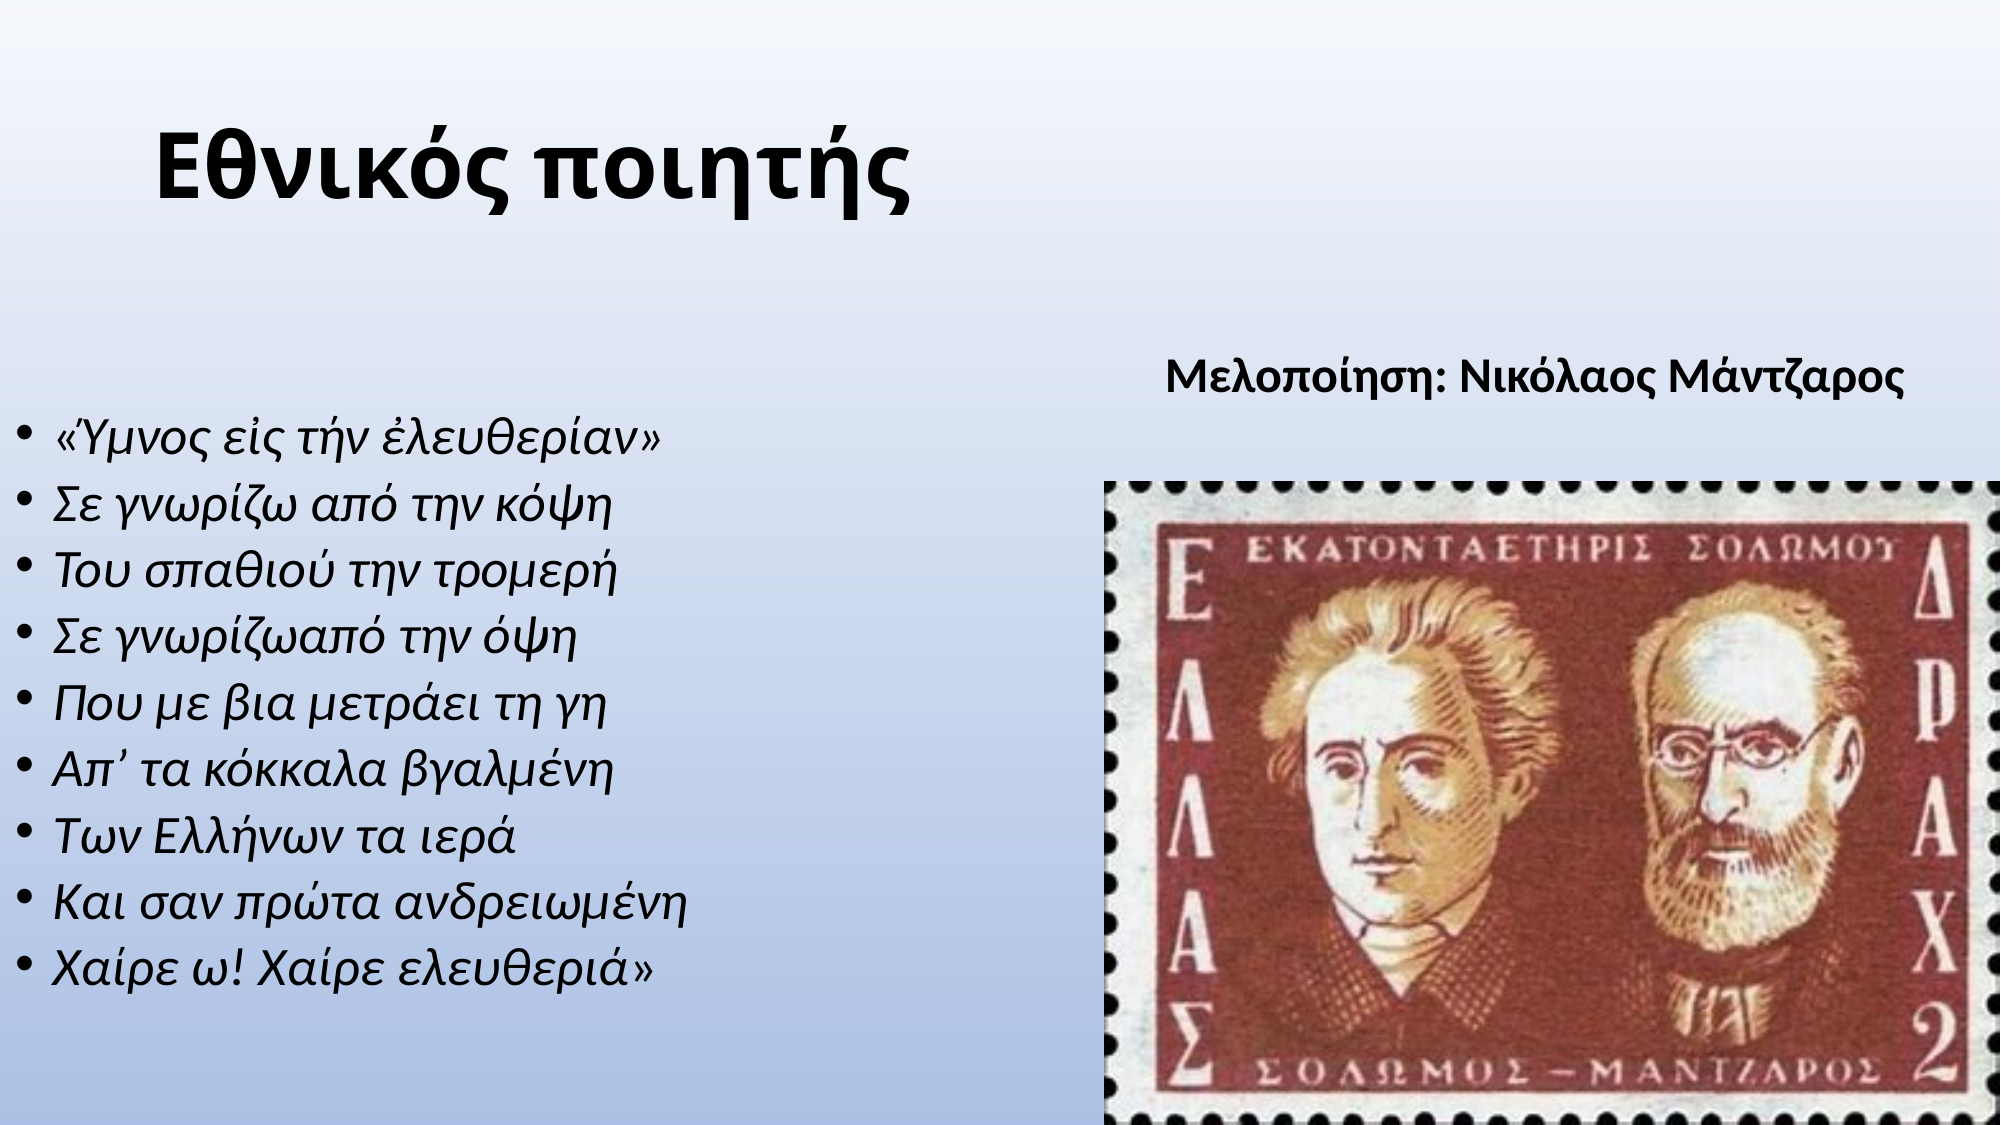

# Εθνικός ποιητής
Μελοποίηση: Νικόλαος Μάντζαρος
«Ύμνος εἰς τήν ἐλευθερίαν»
Σε γνωρίζω από την κόψη
Του σπαθιού την τρομερή
Σε γνωρίζωαπό την όψη
Που με βια μετράει τη γη
Απ’ τα κόκκαλα βγαλμένη
Των Ελλήνων τα ιερά
Και σαν πρώτα ανδρειωμένη
Χαίρε ω! Χαίρε ελευθεριά»